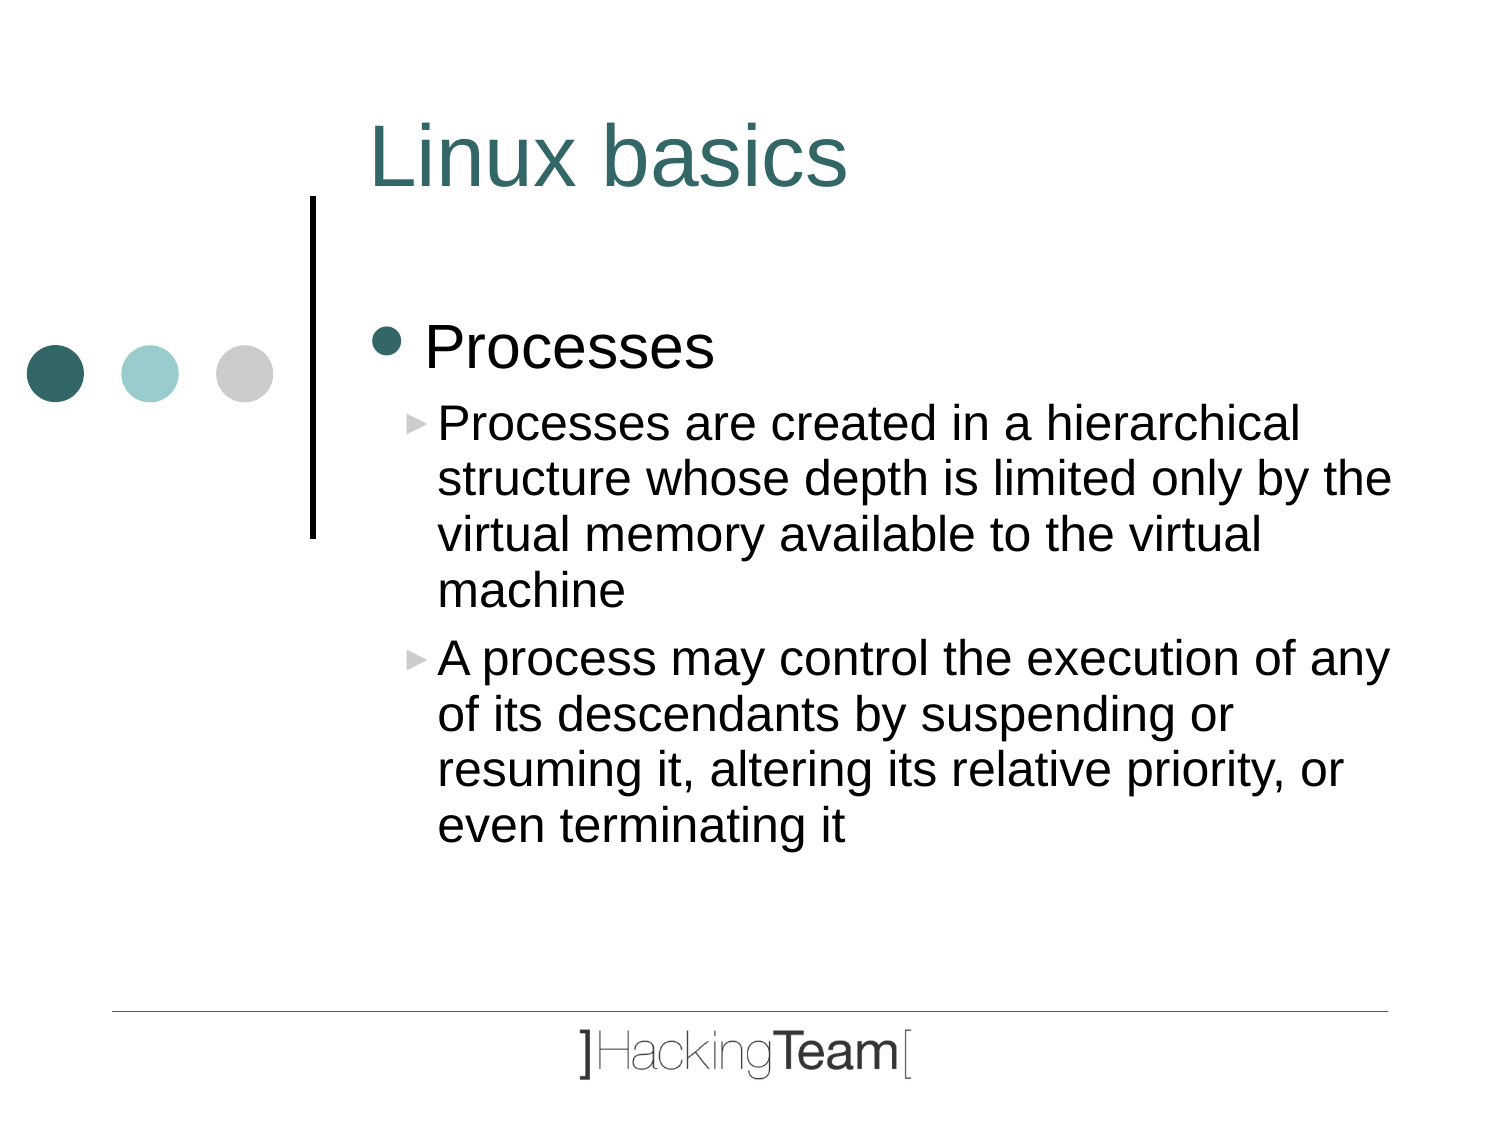

# Linux basics
Processes
Processes are created in a hierarchical structure whose depth is limited only by the virtual memory available to the virtual machine
A process may control the execution of any of its descendants by suspending or resuming it, altering its relative priority, or even terminating it